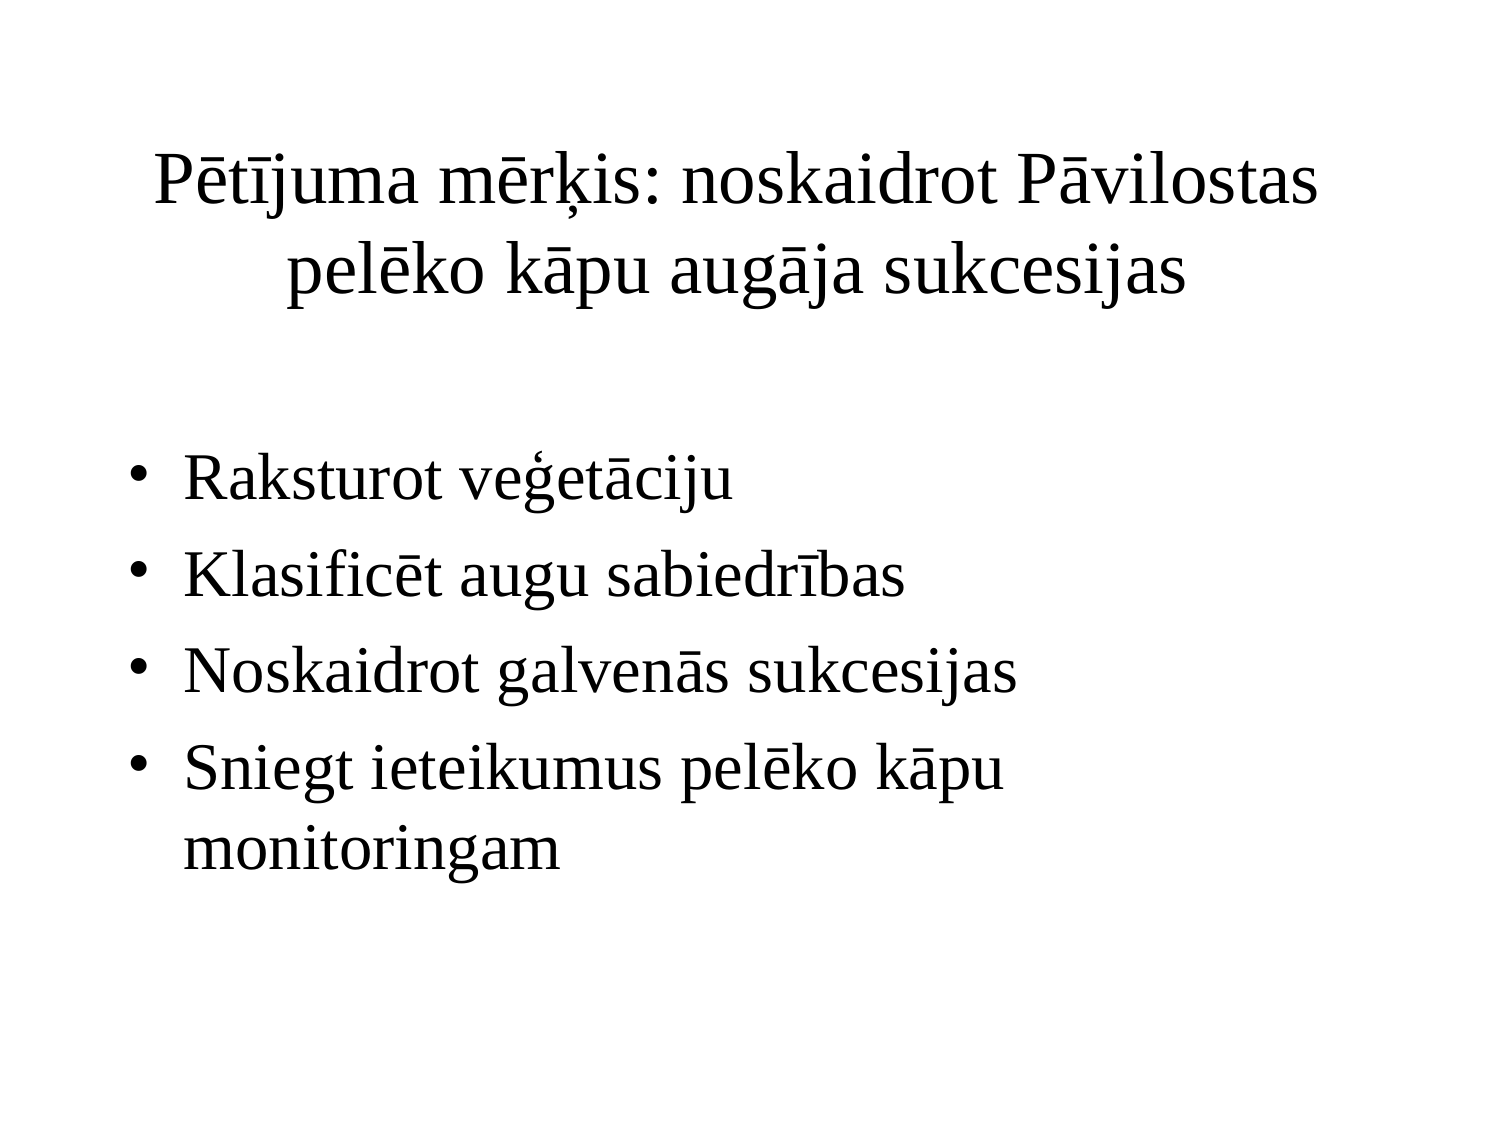

# Pētījuma mērķis: noskaidrot Pāvilostas pelēko kāpu augāja sukcesijas
Raksturot veģetāciju
Klasificēt augu sabiedrības
Noskaidrot galvenās sukcesijas
Sniegt ieteikumus pelēko kāpu monitoringam